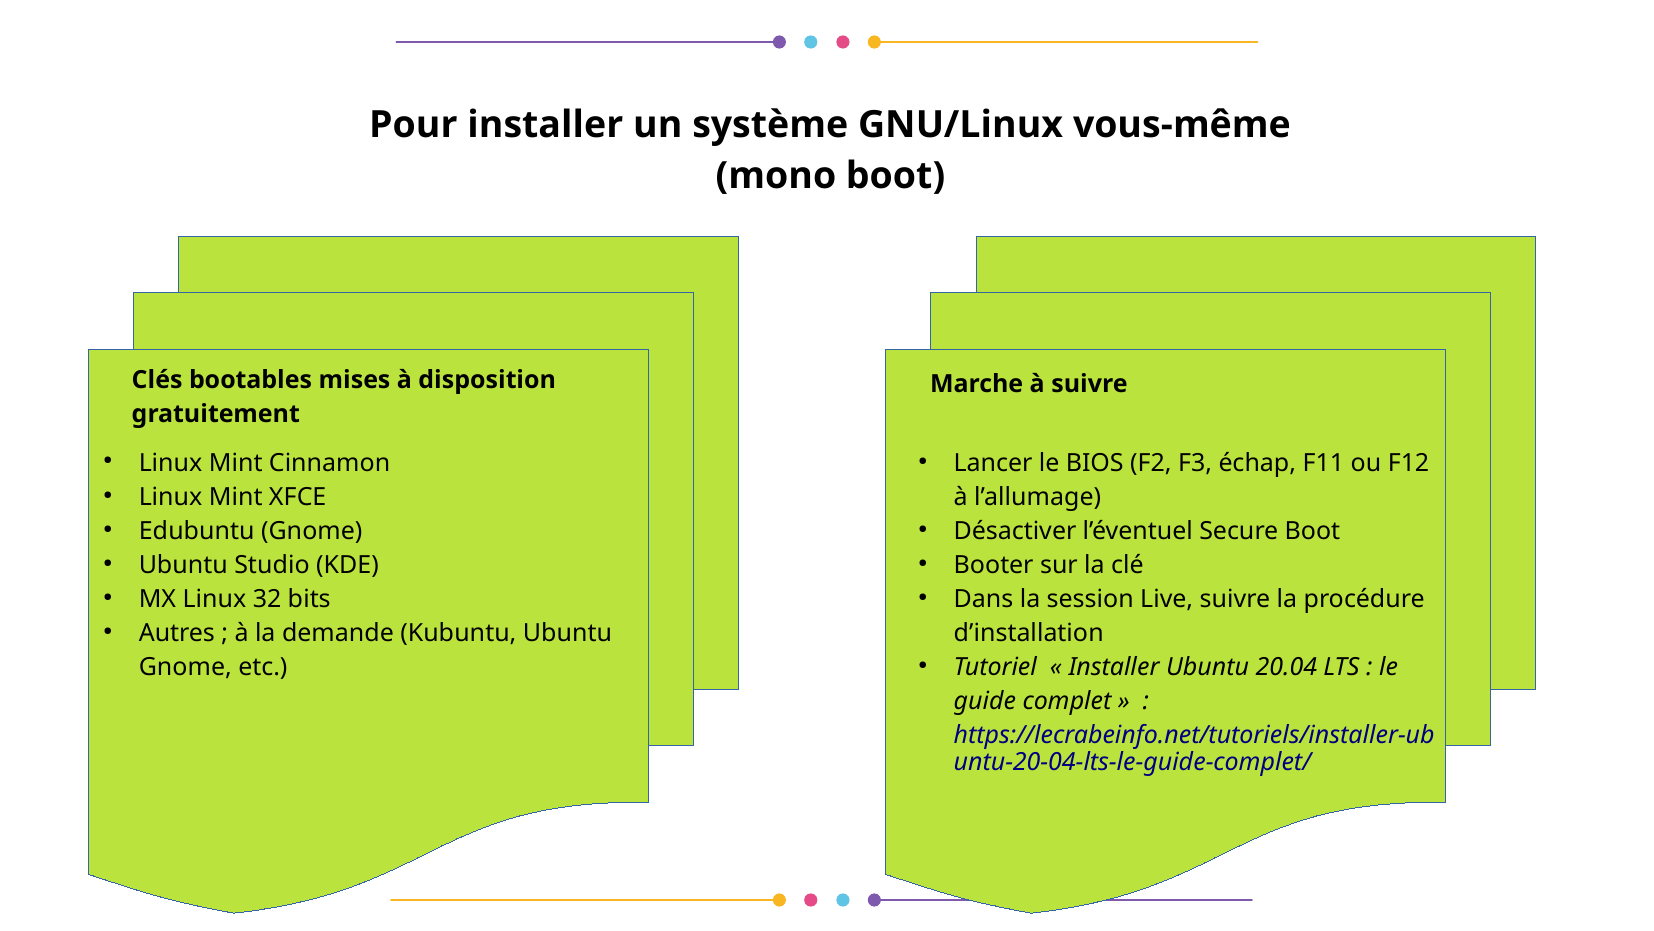

Pour installer un système GNU/Linux vous-même (mono boot)
Clés bootables mises à disposition
gratuitement
Marche à suivre
Linux Mint Cinnamon
Linux Mint XFCE
Edubuntu (Gnome)
Ubuntu Studio (KDE)
MX Linux 32 bits
Autres ; à la demande (Kubuntu, Ubuntu Gnome, etc.)
Lancer le BIOS (F2, F3, échap, F11 ou F12 à l’allumage)
Désactiver l’éventuel Secure Boot
Booter sur la clé
Dans la session Live, suivre la procédure d’installation
Tutoriel « Installer Ubuntu 20.04 LTS : le guide complet »  : https://lecrabeinfo.net/tutoriels/installer-ubuntu-20-04-lts-le-guide-complet/